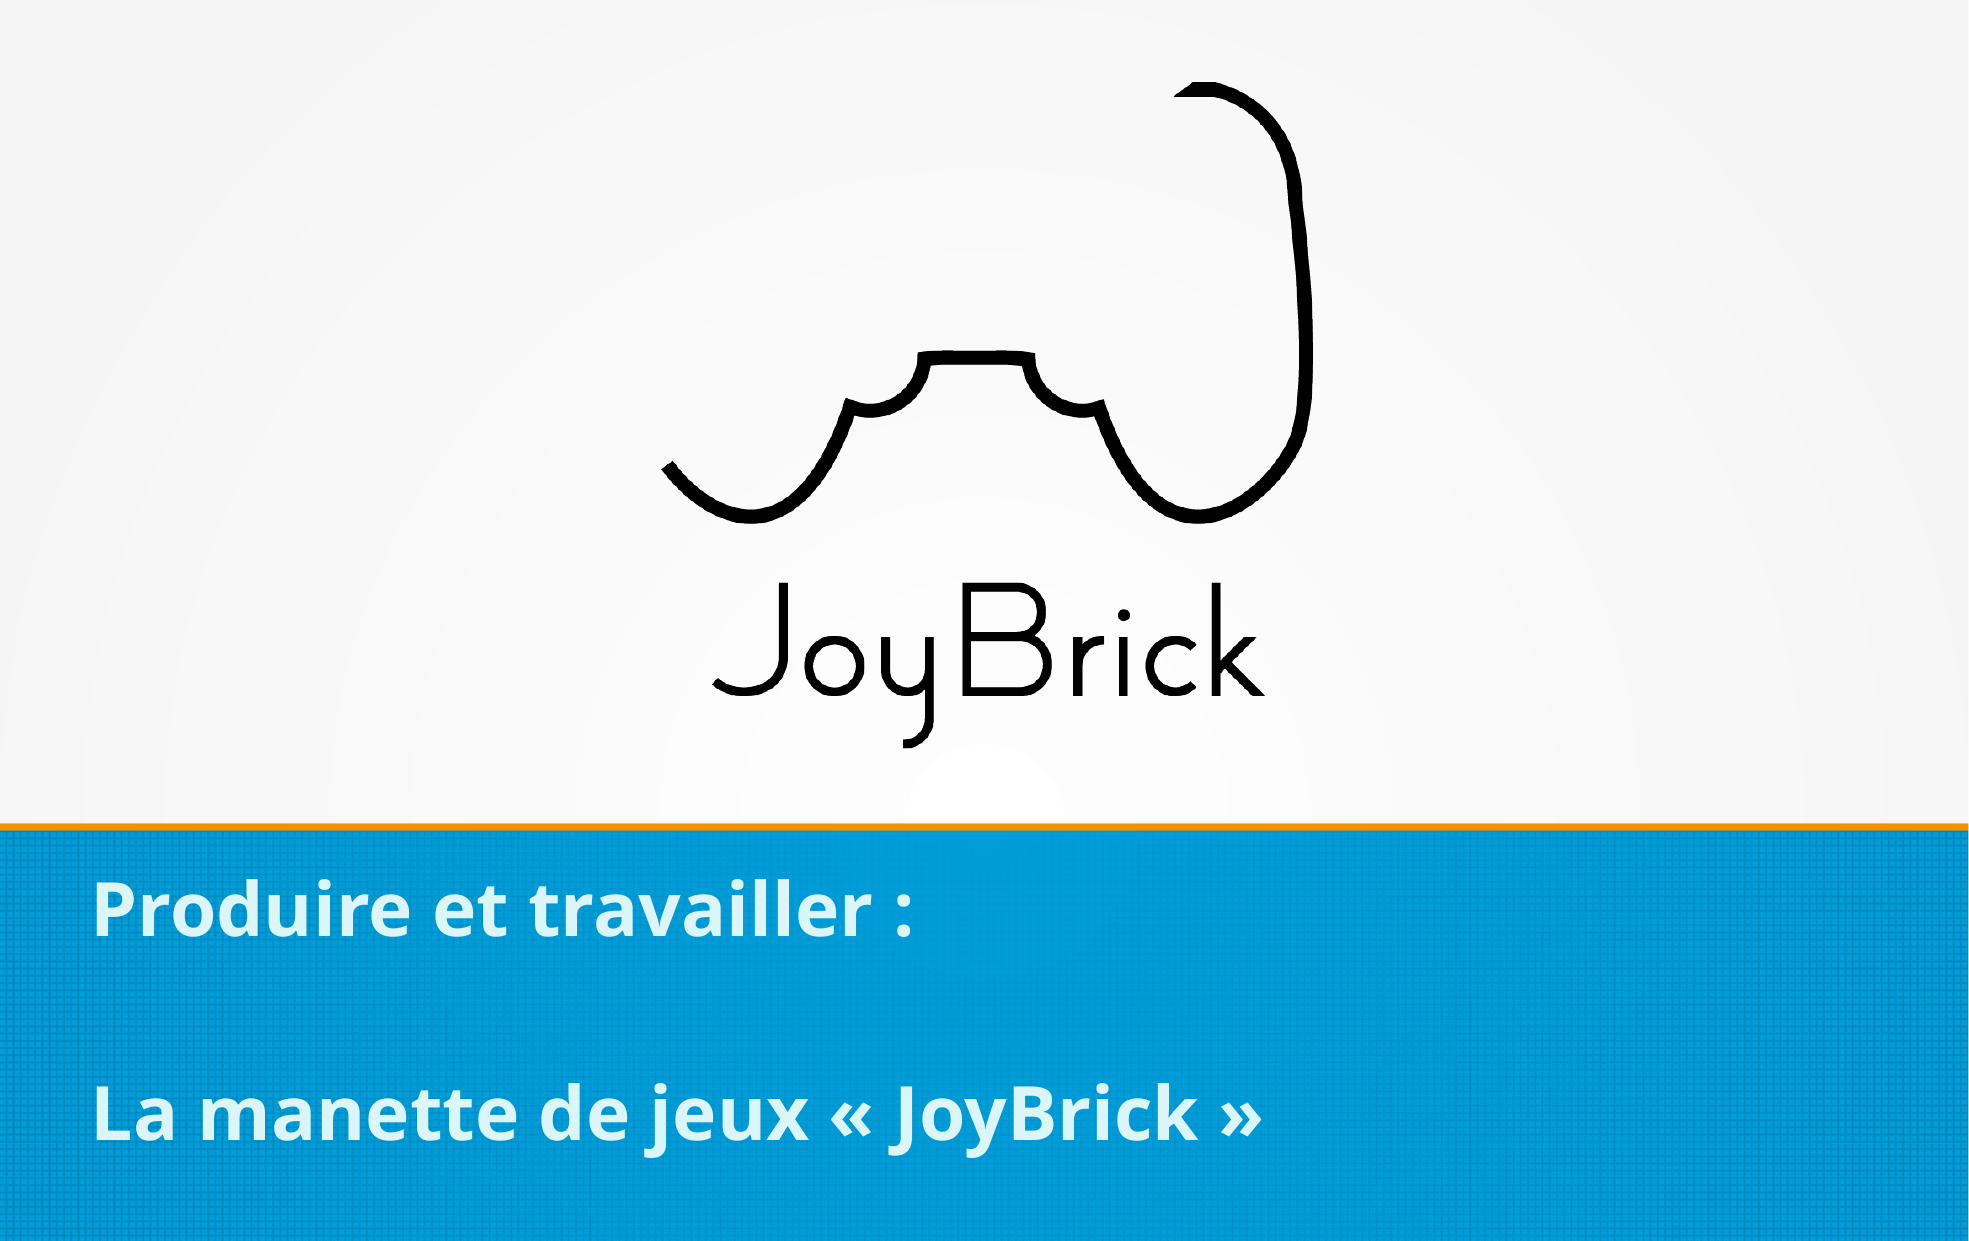

#
Produire et travailler :
La manette de jeux « JoyBrick »